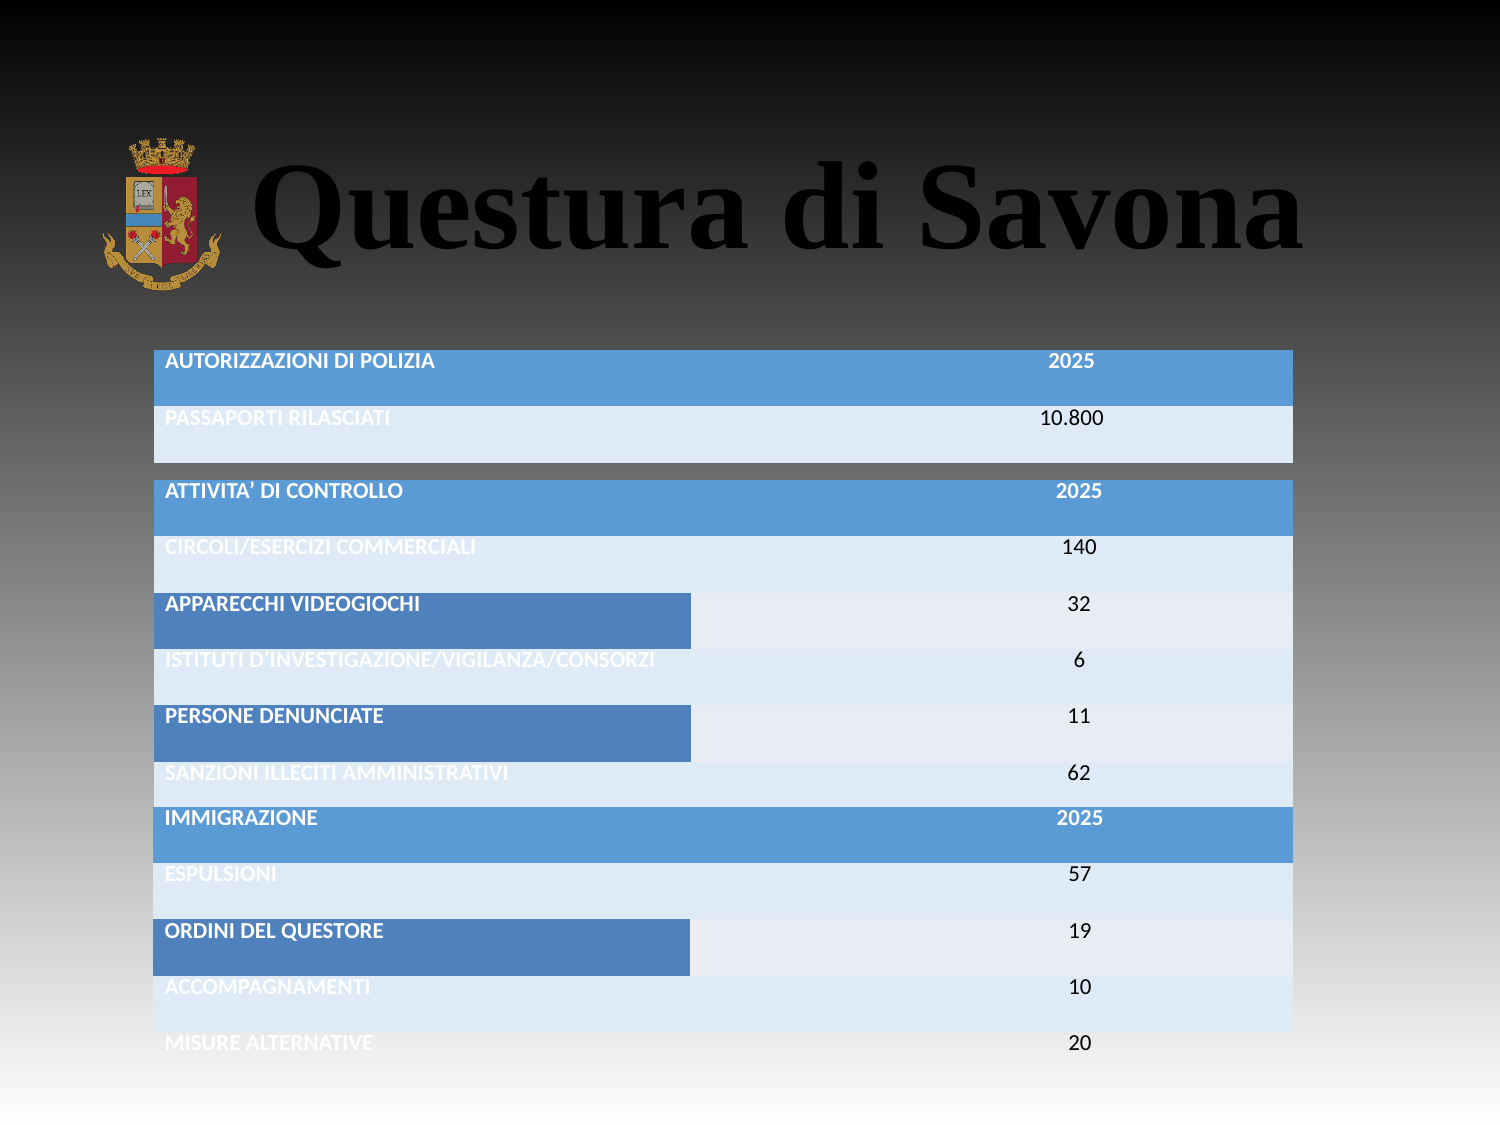

Questura di Savona
| AUTORIZZAZIONI DI POLIZIA | | 2025 |
| --- | --- | --- |
| PASSAPORTI RILASCIATI | | 10.800 |
| ATTIVITA’ DI CONTROLLO | | 2025 |
| --- | --- | --- |
| CIRCOLI/ESERCIZI COMMERCIALI | | 140 |
| APPARECCHI VIDEOGIOCHI | | 32 |
| ISTITUTI D’INVESTIGAZIONE/VIGILANZA/CONSORZI | | 6 |
| PERSONE DENUNCIATE | | 11 |
| SANZIONI ILLECITI AMMINISTRATIVI | | 62 |
| ART. 100 T.U.L.P.S. | | 25 |
| ARMI DA FUOCO SEQUESTRATE | | 104 |
| IMMIGRAZIONE | | 2025 |
| --- | --- | --- |
| ESPULSIONI | | 57 |
| ORDINI DEL QUESTORE | | 19 |
| ACCOMPAGNAMENTI | | 10 |
| MISURE ALTERNATIVE | | 20 |